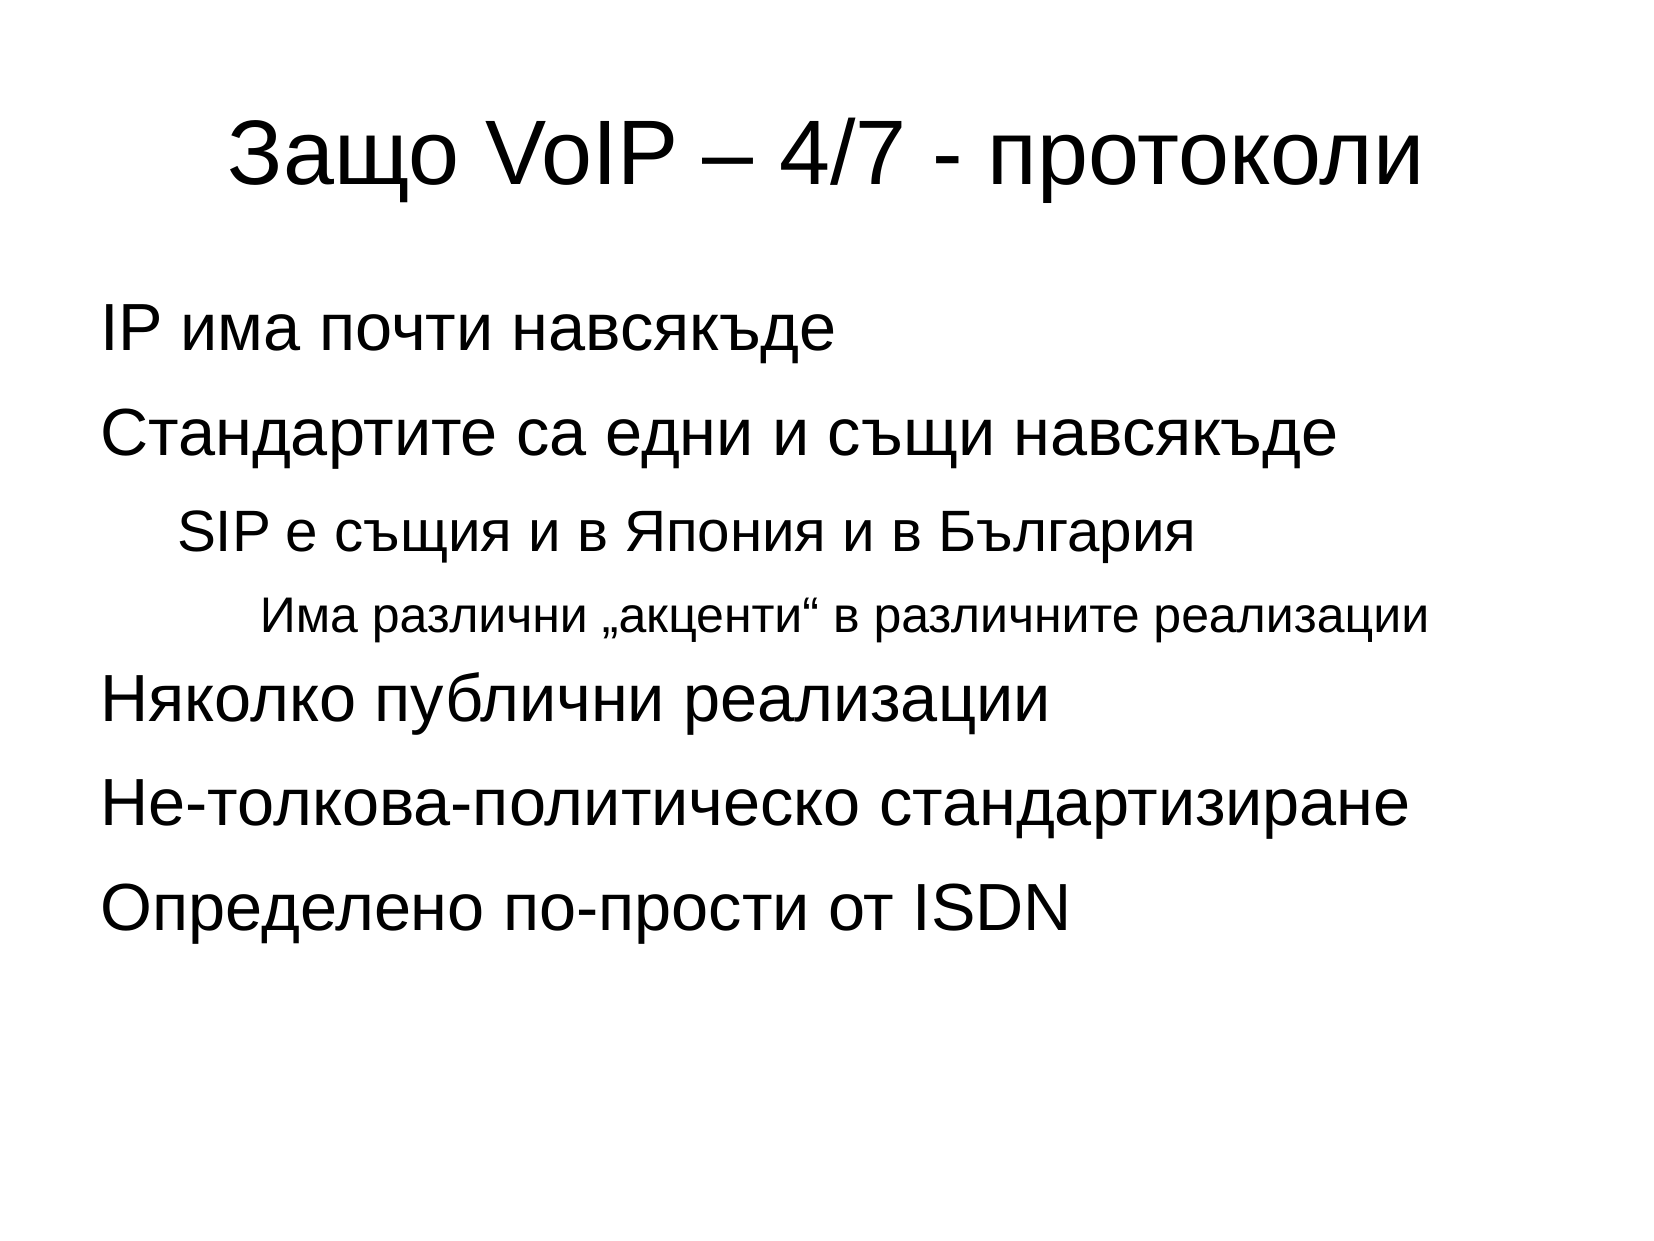

# Защо VoIP – 4/7 - протоколи
IP има почти навсякъде
Стандартите са едни и същи навсякъде
SIP е същия и в Япония и в България
Има различни „акценти“ в различните реализации
Няколко публични реализации
Не-толкова-политическо стандартизиране
Определено по-прости от ISDN